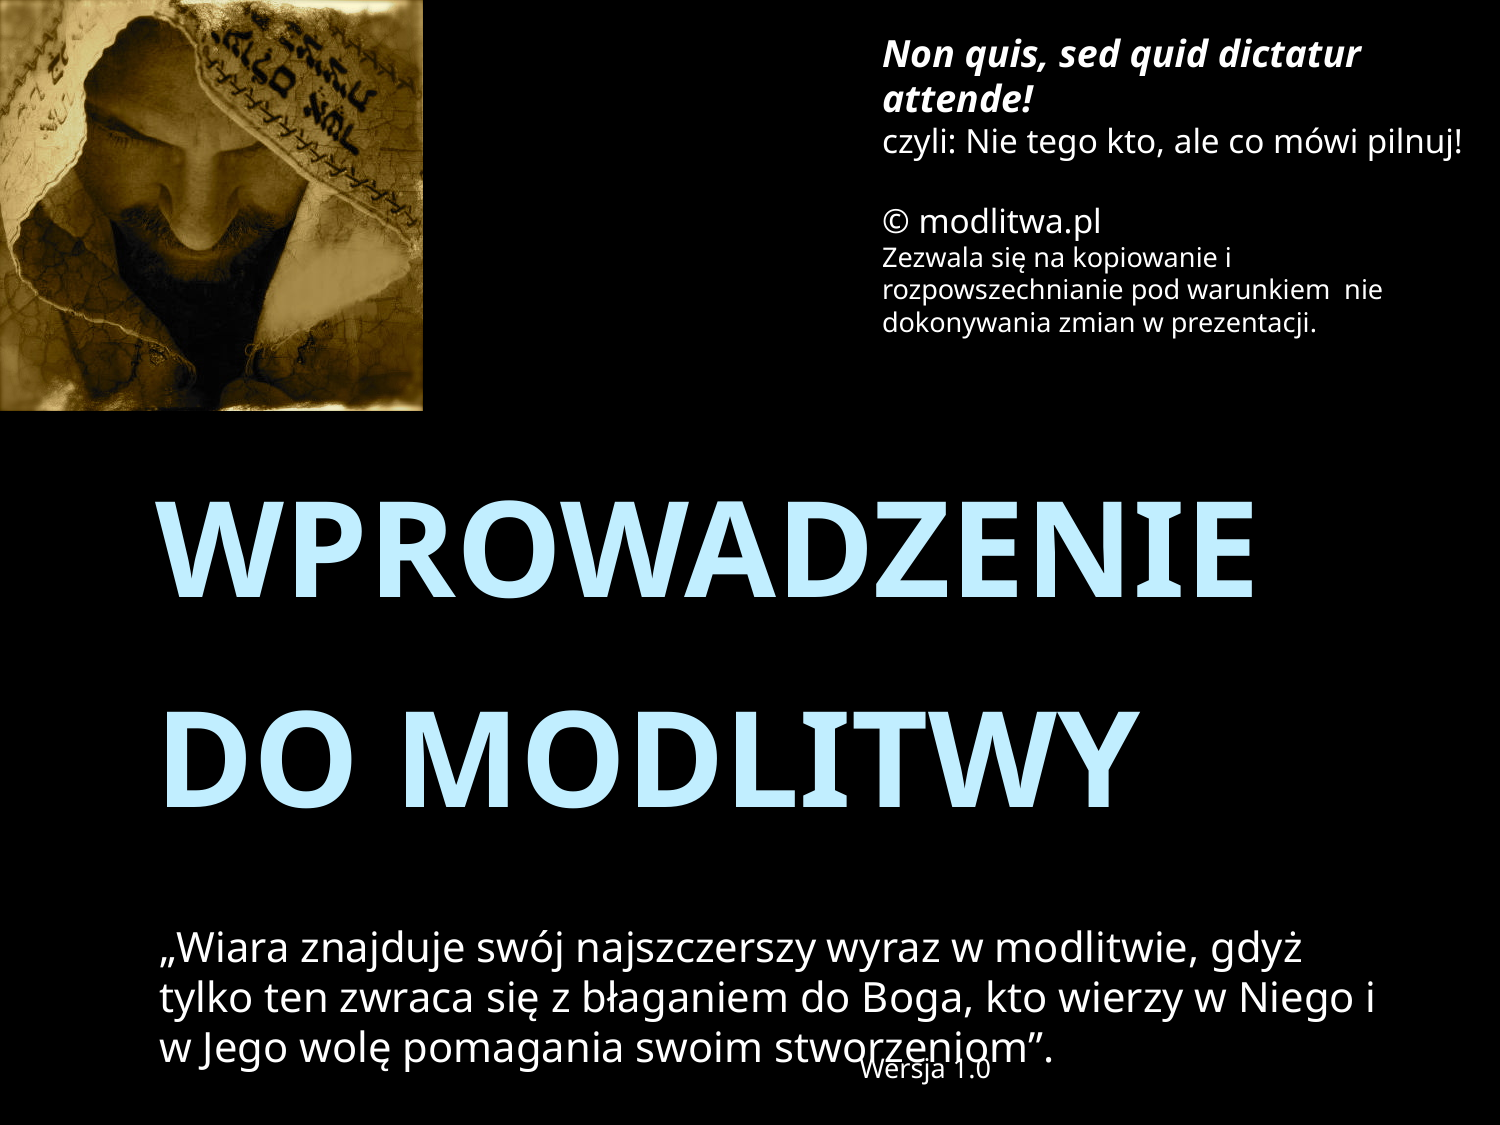

Non quis, sed quid dictatur attende!
czyli: Nie tego kto, ale co mówi pilnuj!
© modlitwa.pl
Zezwala się na kopiowanie i rozpowszechnianie pod warunkiem nie dokonywania zmian w prezentacji.
# Wprowadzenie do modlitwy
„Wiara znajduje swój najszczerszy wyraz w modlitwie, gdyż tylko ten zwraca się z błaganiem do Boga, kto wierzy w Niego i w Jego wolę pomagania swoim stworzeniom”.
Wersja 1.0